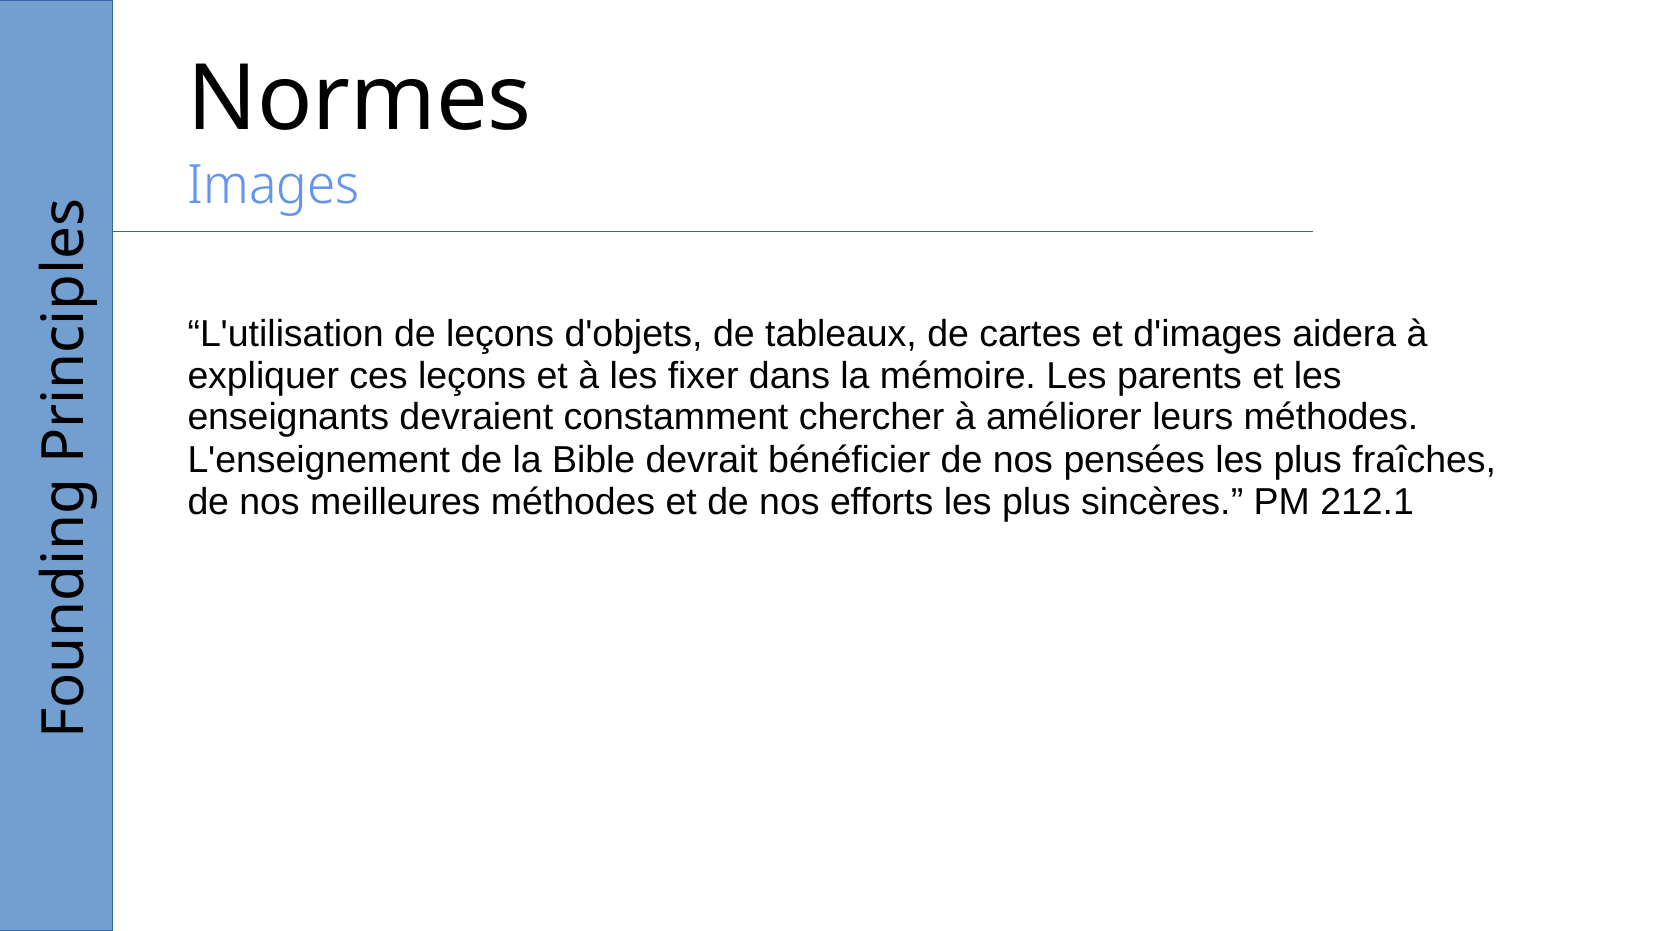

# Normes
Images
“L'utilisation de leçons d'objets, de tableaux, de cartes et d'images aidera à expliquer ces leçons et à les fixer dans la mémoire. Les parents et les enseignants devraient constamment chercher à améliorer leurs méthodes. L'enseignement de la Bible devrait bénéficier de nos pensées les plus fraîches, de nos meilleures méthodes et de nos efforts les plus sincères.” PM 212.1
Founding Principles